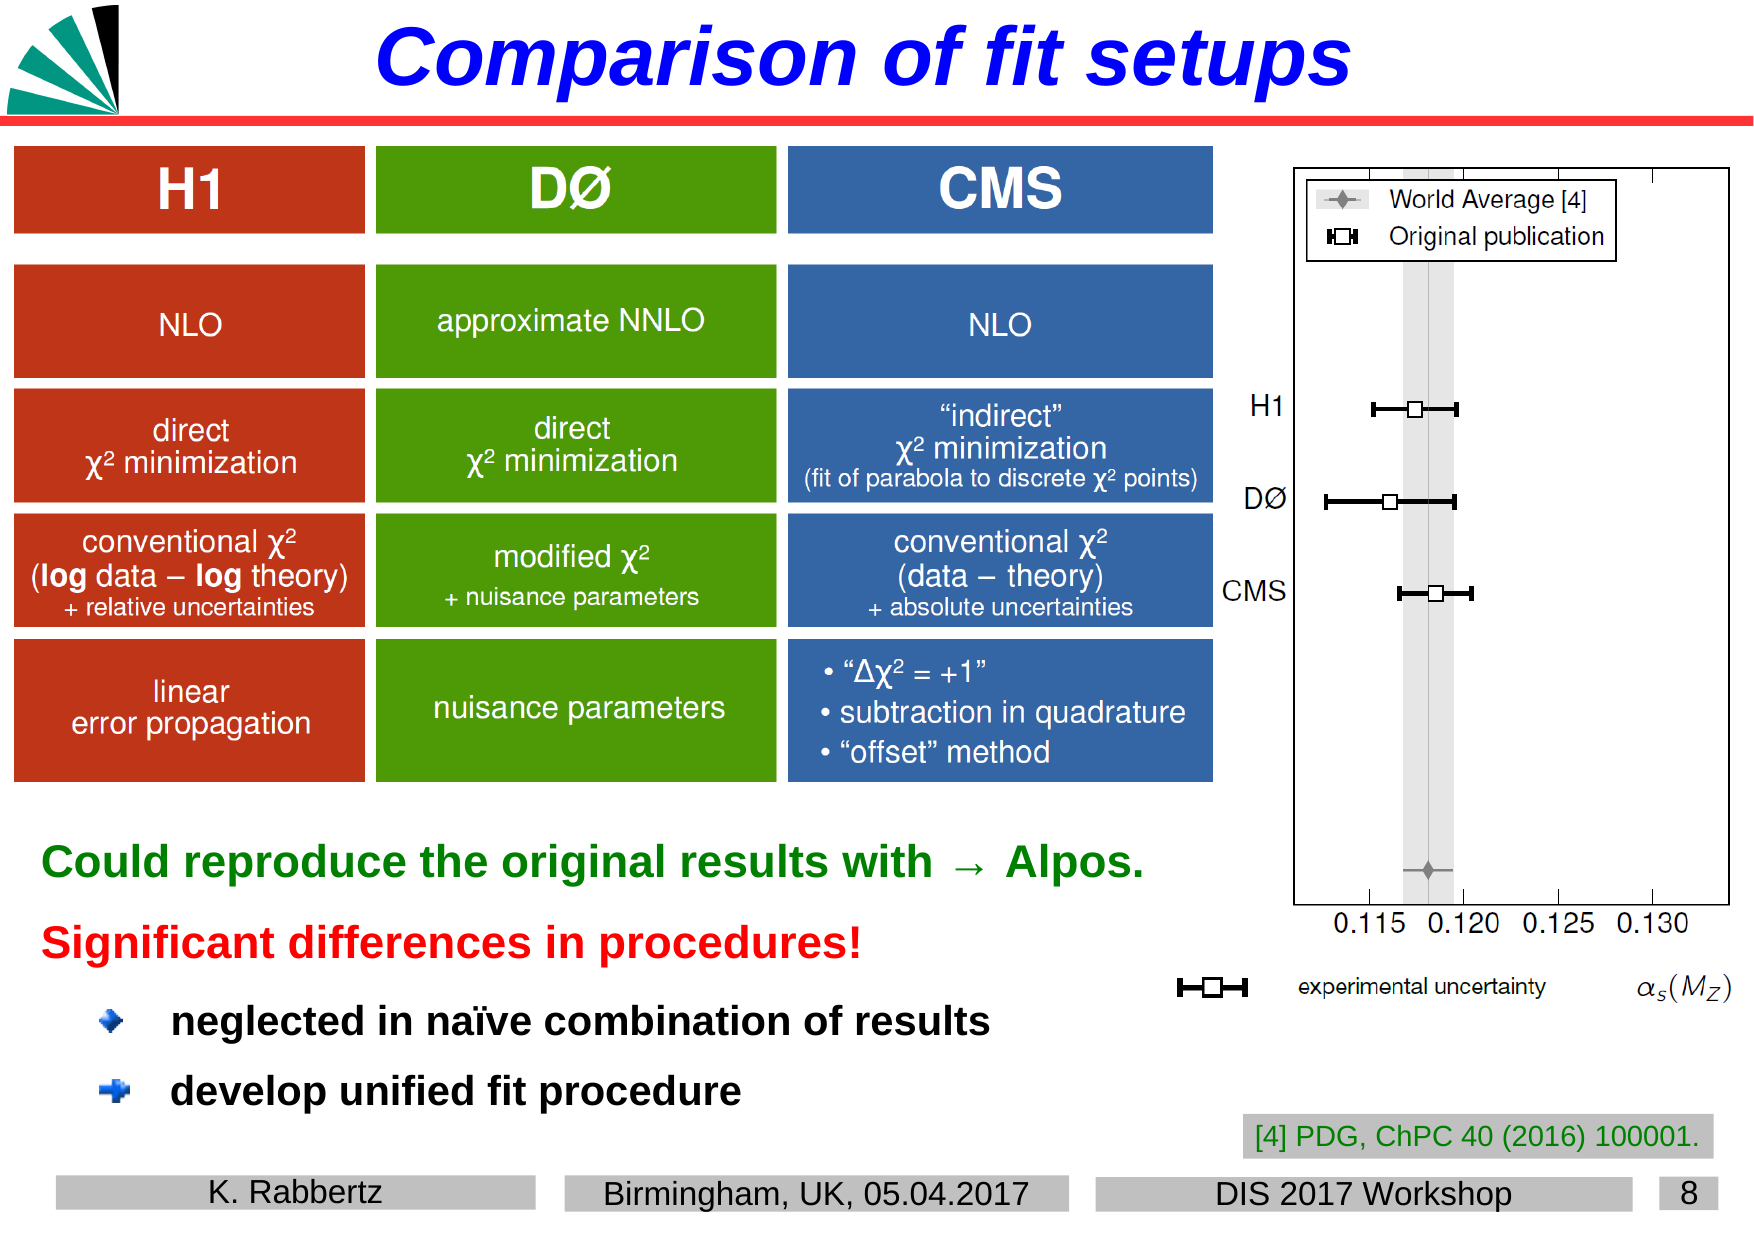

# Comparison of fit setups
Could reproduce the original results with → Alpos.
Significant differences in procedures!
neglected in naïve combination of results
develop unified fit procedure
[4] PDG, ChPC 40 (2016) 100001.